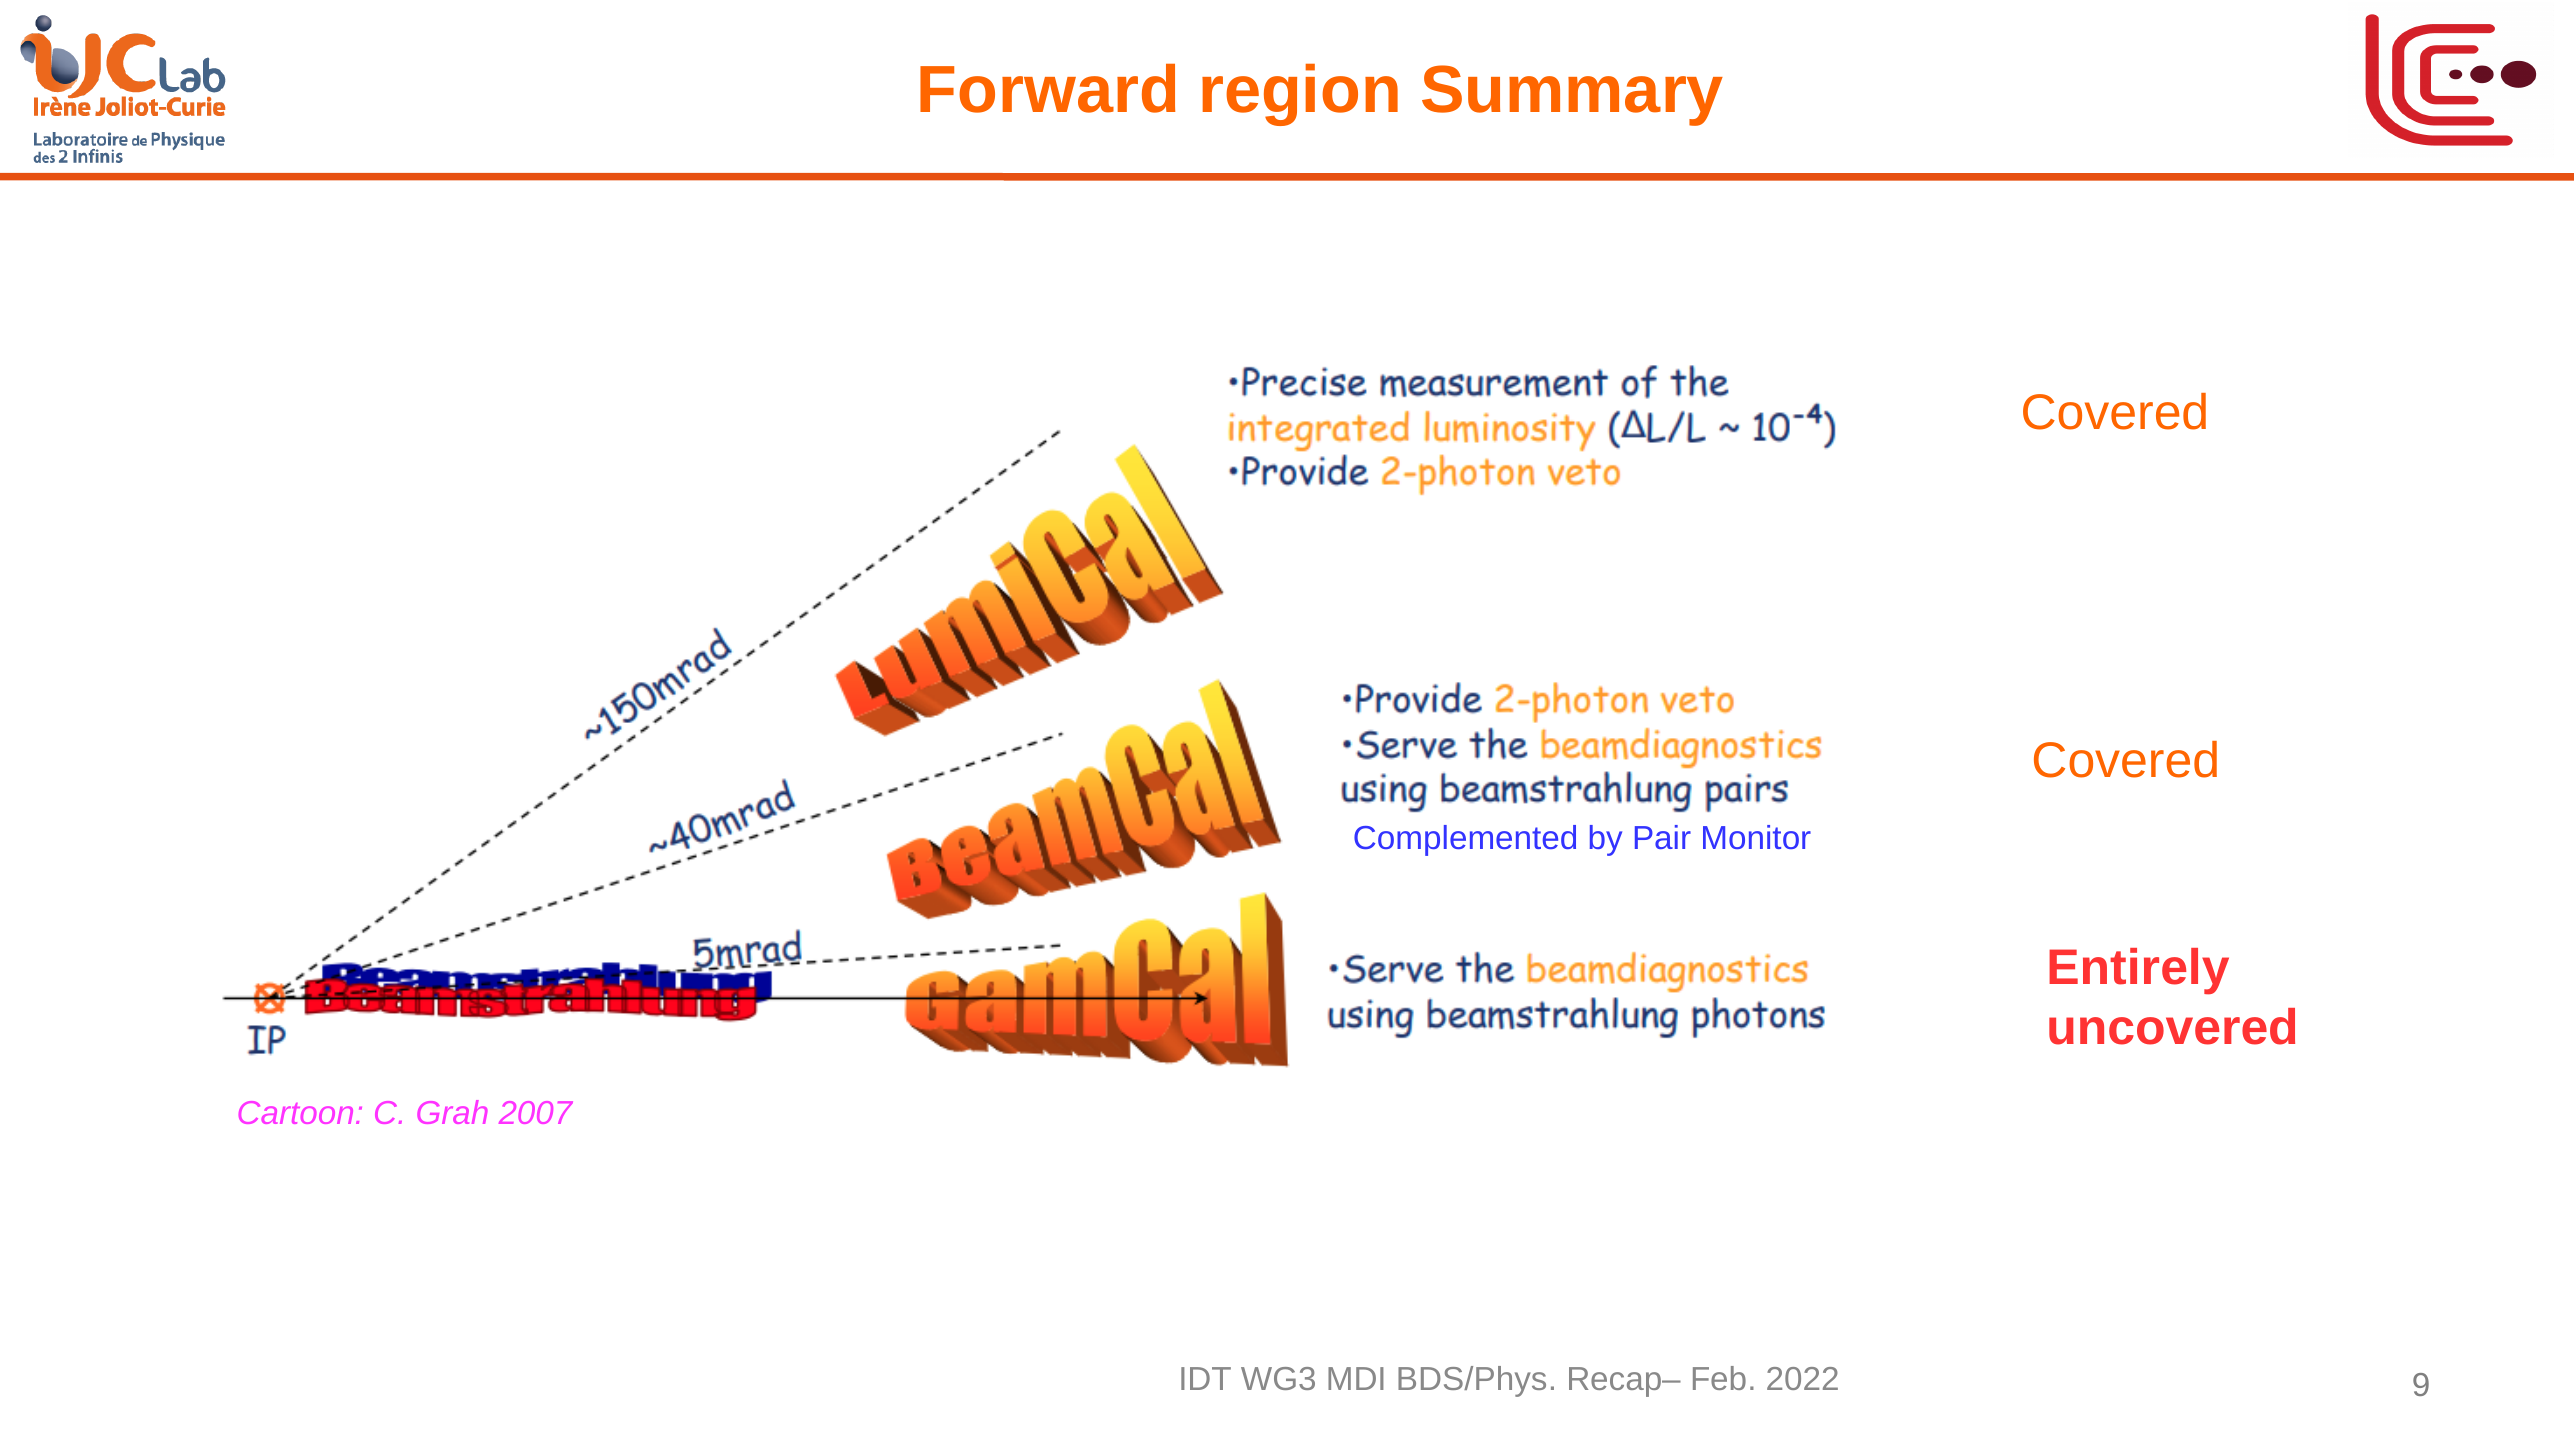

# Forward region Summary
Covered
Covered
Complemented by Pair Monitor
Entirely
uncovered
Cartoon: C. Grah 2007
9